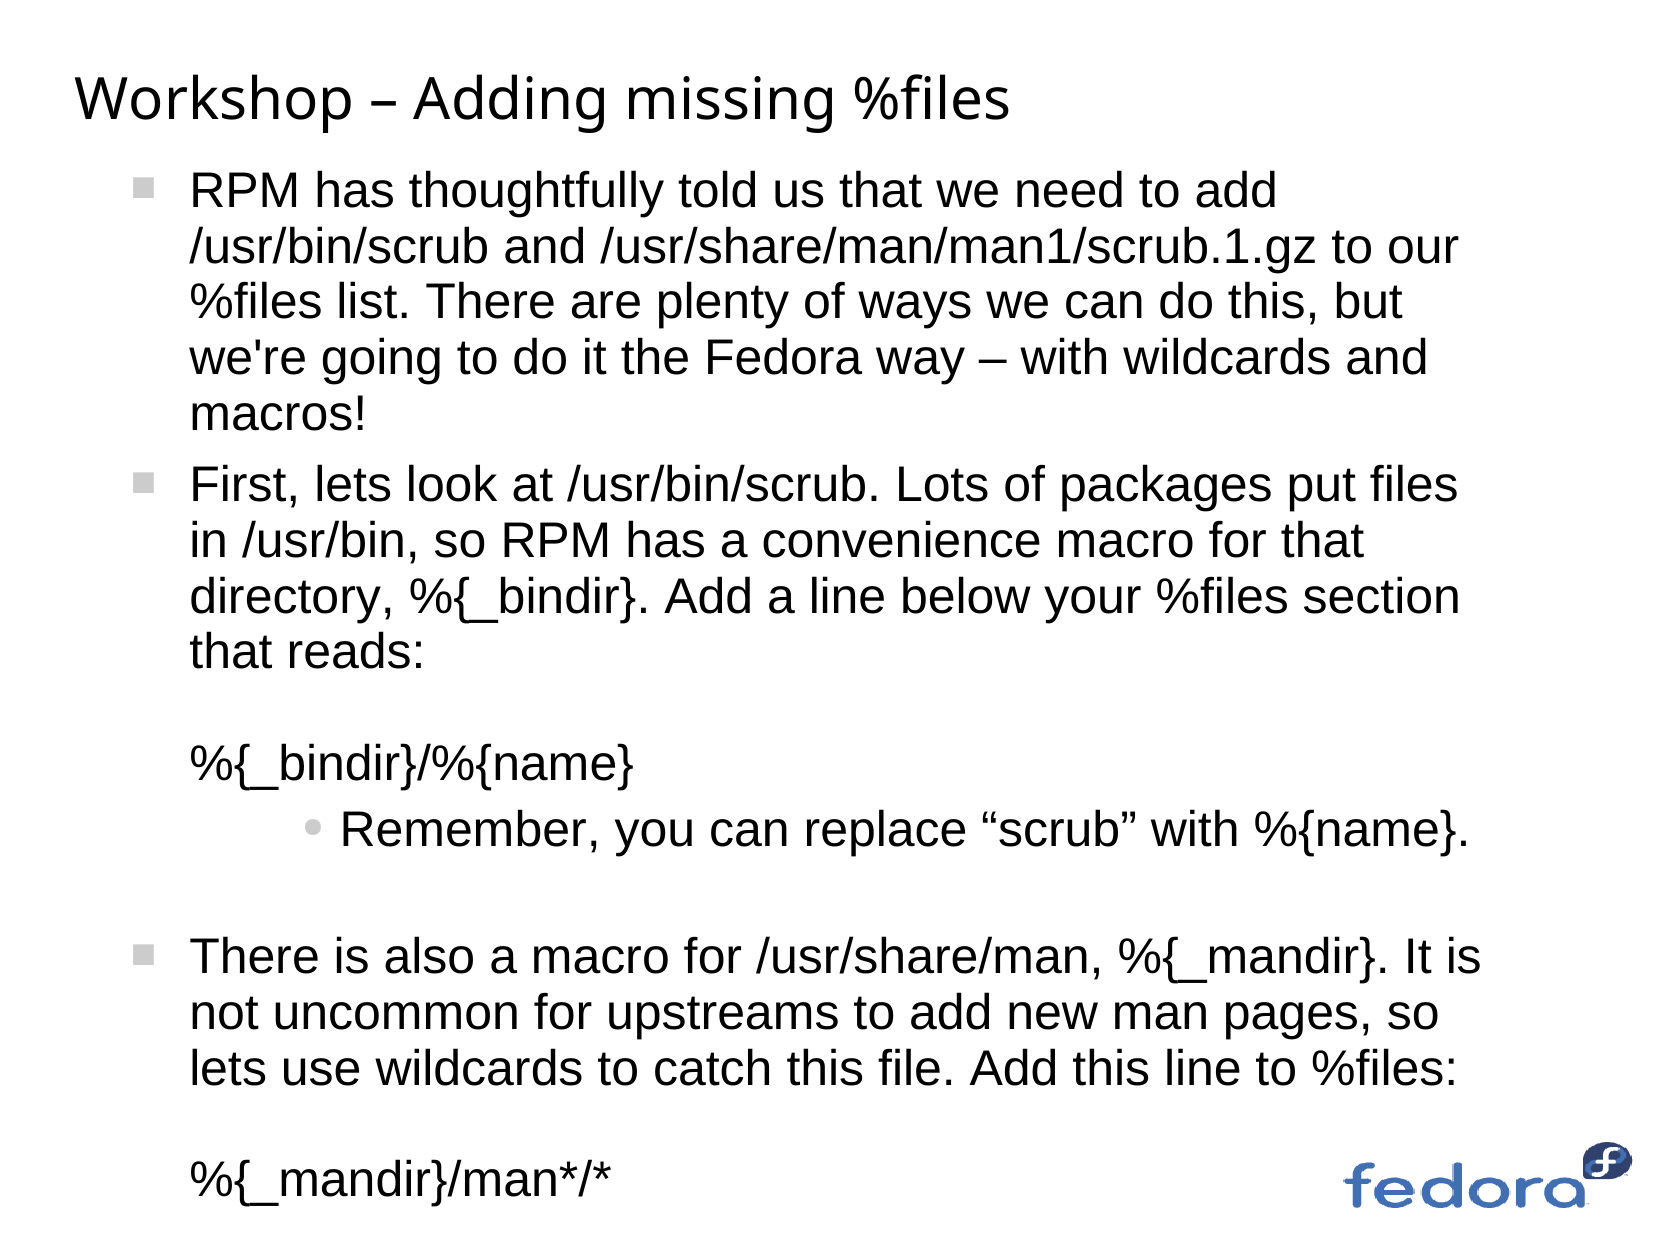

# Workshop – Adding missing %files
RPM has thoughtfully told us that we need to add /usr/bin/scrub and /usr/share/man/man1/scrub.1.gz to our %files list. There are plenty of ways we can do this, but we're going to do it the Fedora way – with wildcards and macros!
First, lets look at /usr/bin/scrub. Lots of packages put files in /usr/bin, so RPM has a convenience macro for that directory, %{_bindir}. Add a line below your %files section that reads:
%{_bindir}/%{name}
Remember, you can replace “scrub” with %{name}.
There is also a macro for /usr/share/man, %{_mandir}. It is not uncommon for upstreams to add new man pages, so lets use wildcards to catch this file. Add this line to %files:
%{_mandir}/man*/*